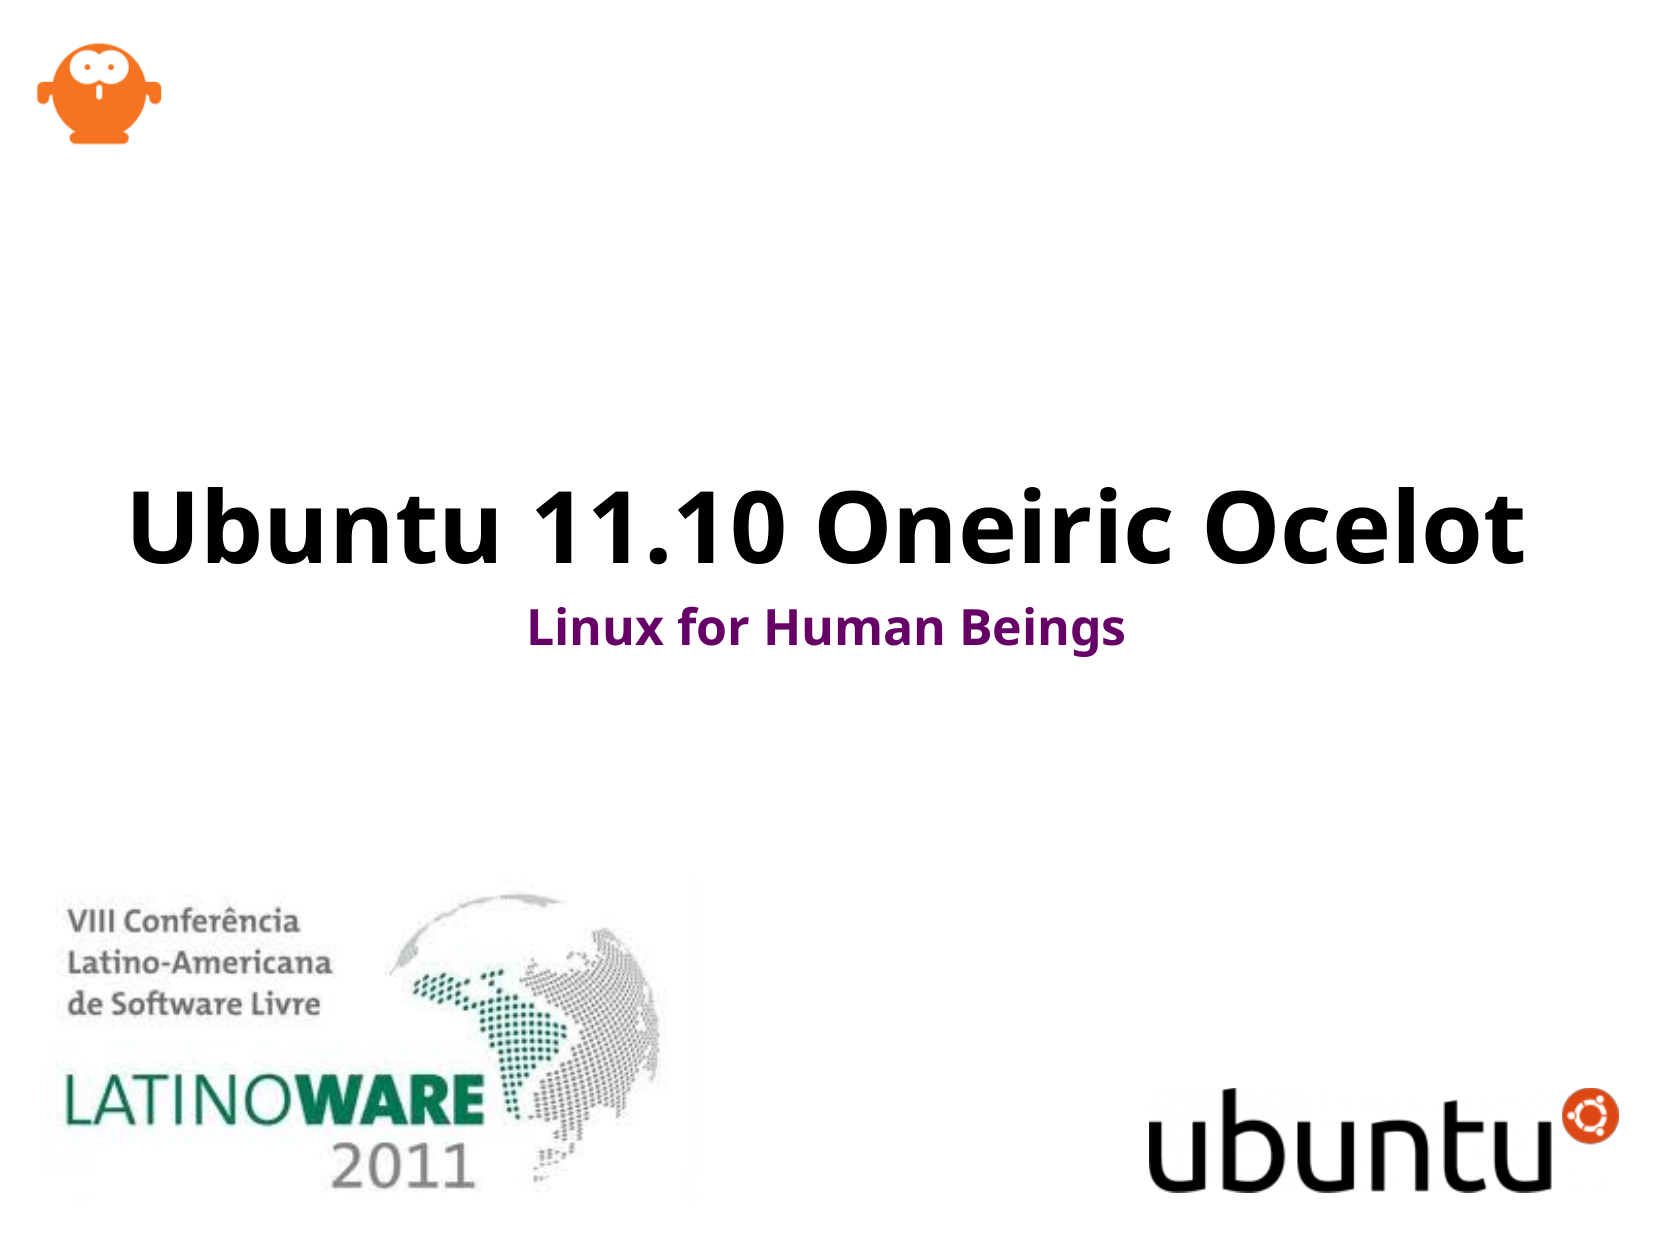

# Ubuntu 11.10 Oneiric Ocelot
Linux for Human Beings